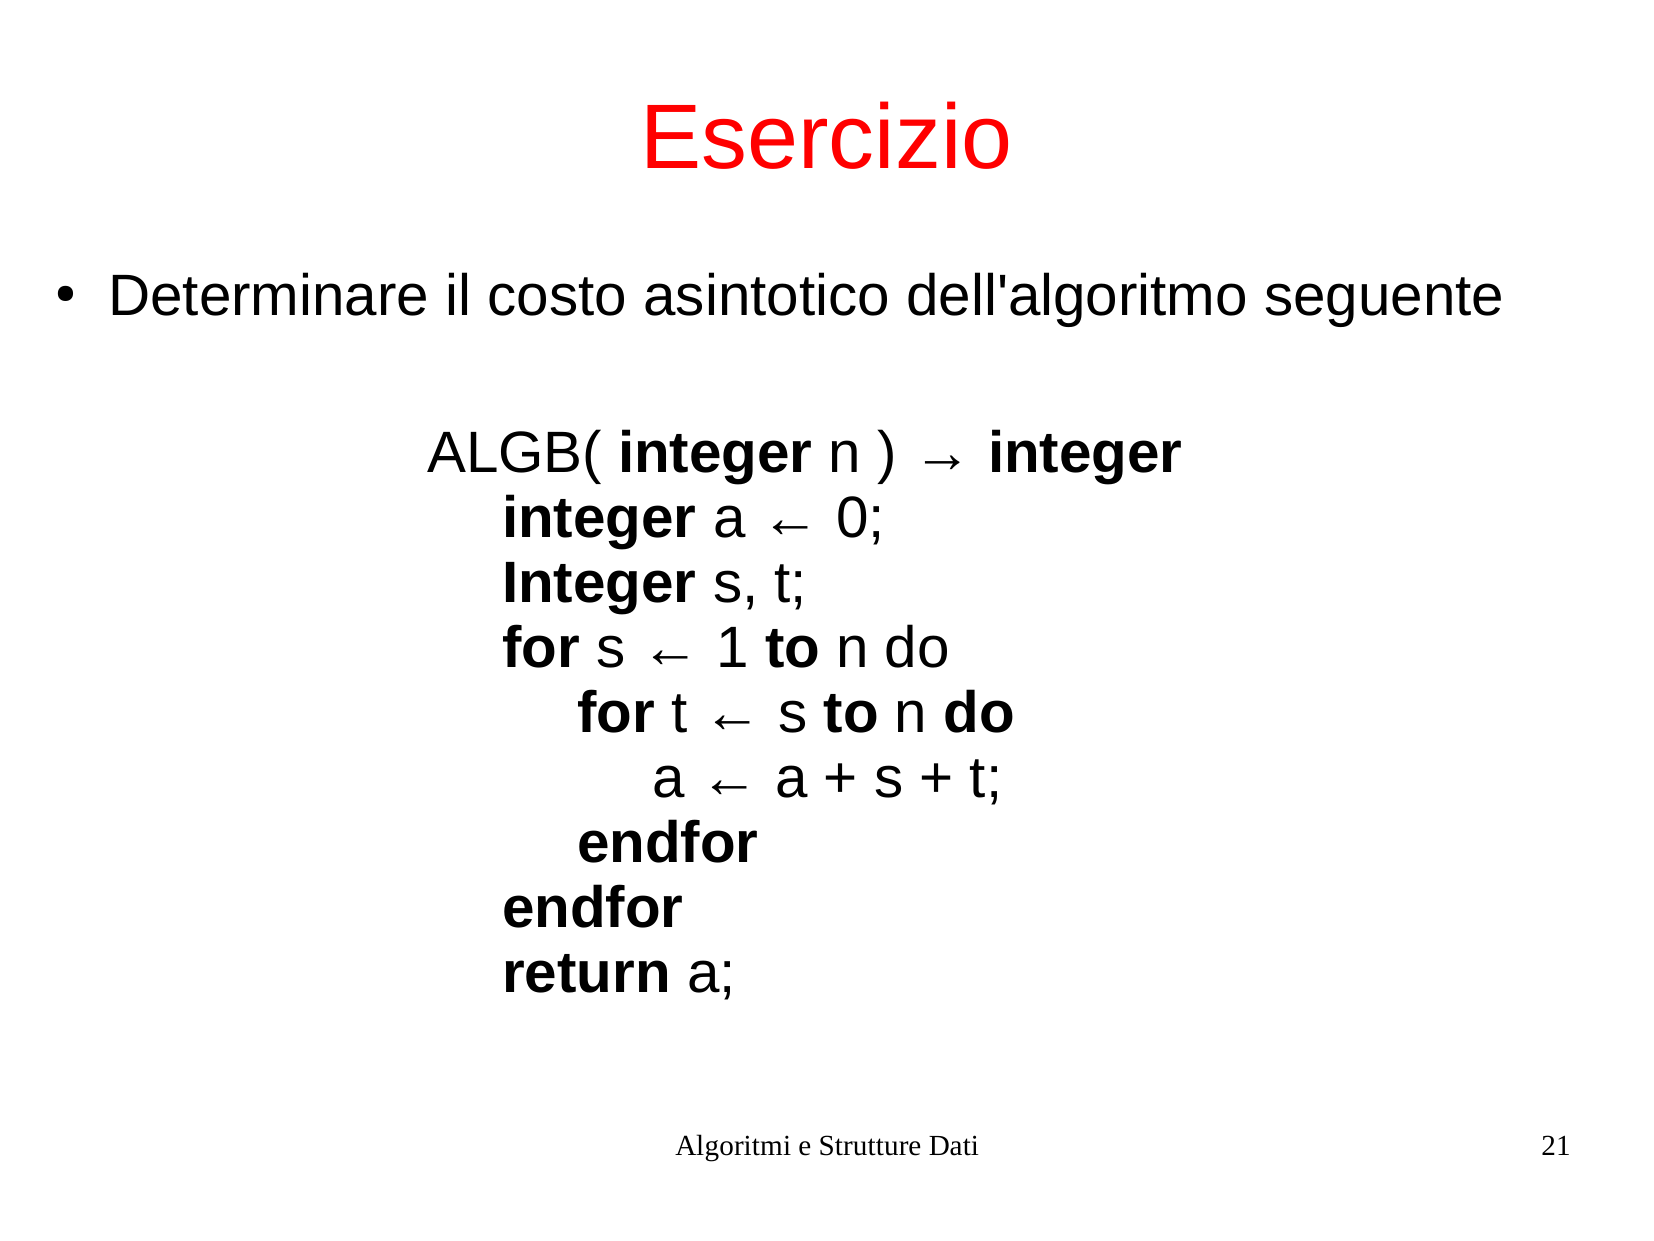

# Esercizio
Determinare il costo asintotico dell'algoritmo seguente
algB( integer n ) → integer
	integer a ← 0;
	Integer s, t;
	for s ← 1 to n do
		for t ← s to n do
			a ← a + s + t;
		endfor
	endfor
	return a;
Algoritmi e Strutture Dati
21